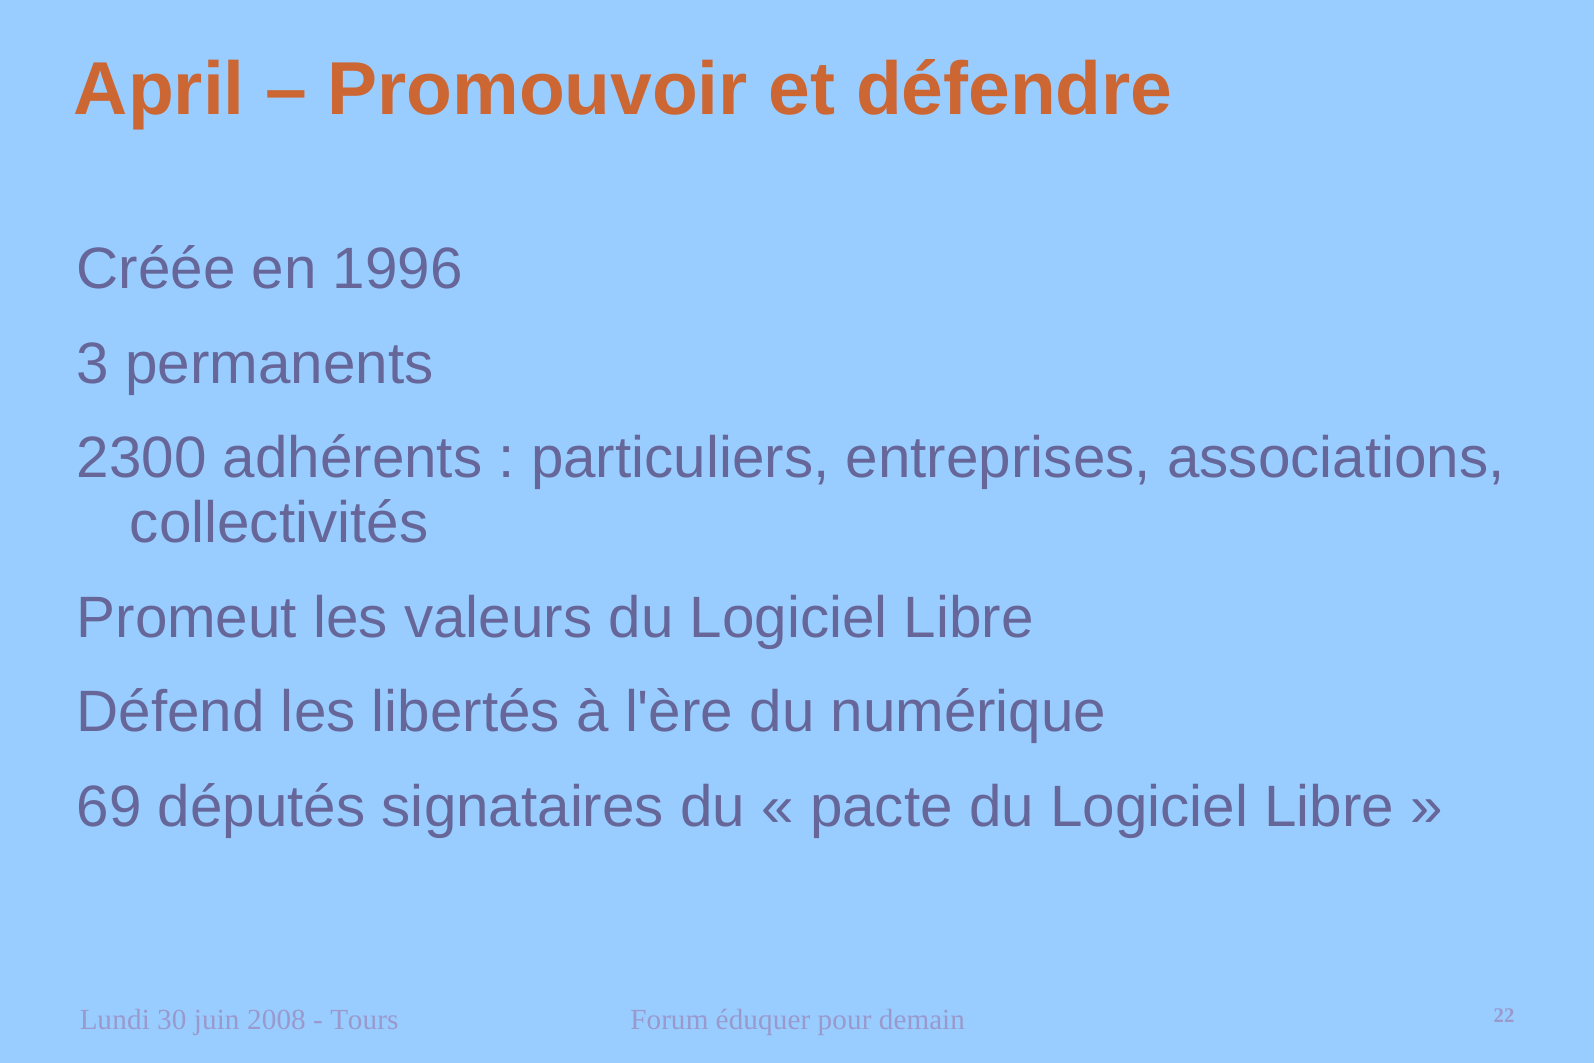

# April – Promouvoir et défendre
Créée en 1996
3 permanents
2300 adhérents : particuliers, entreprises, associations, collectivités
Promeut les valeurs du Logiciel Libre
Défend les libertés à l'ère du numérique
69 députés signataires du « pacte du Logiciel Libre »
22